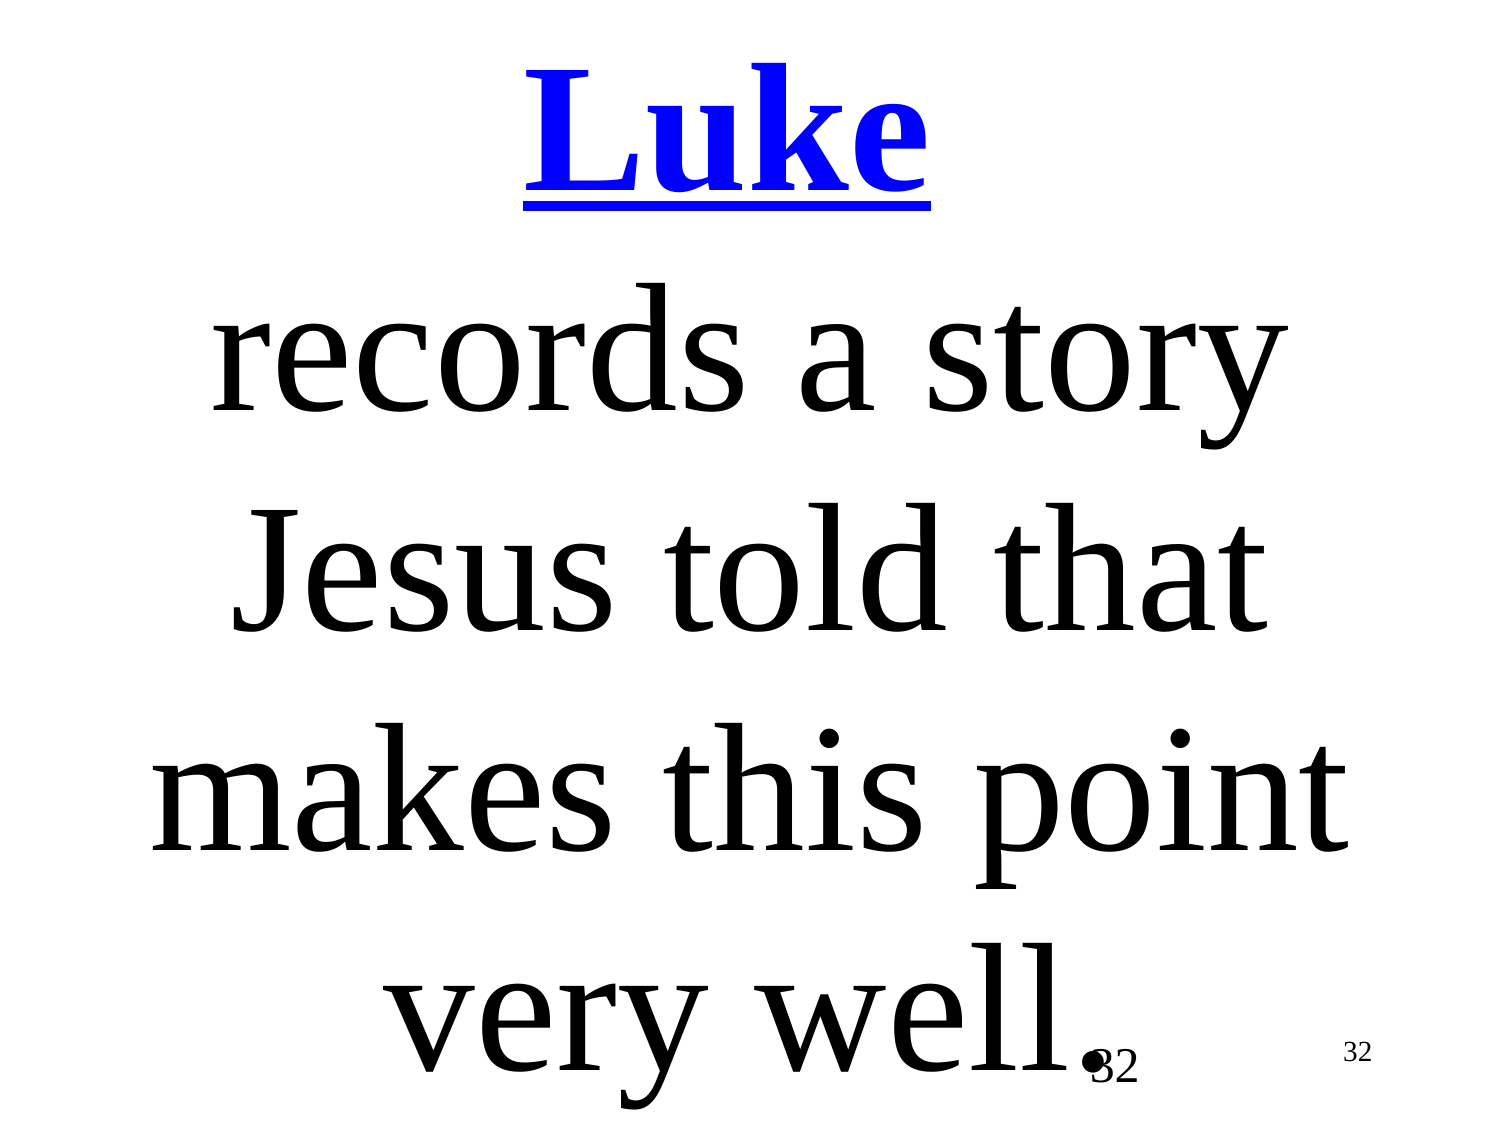

Luke
records a story Jesus told that makes this point very well.
32